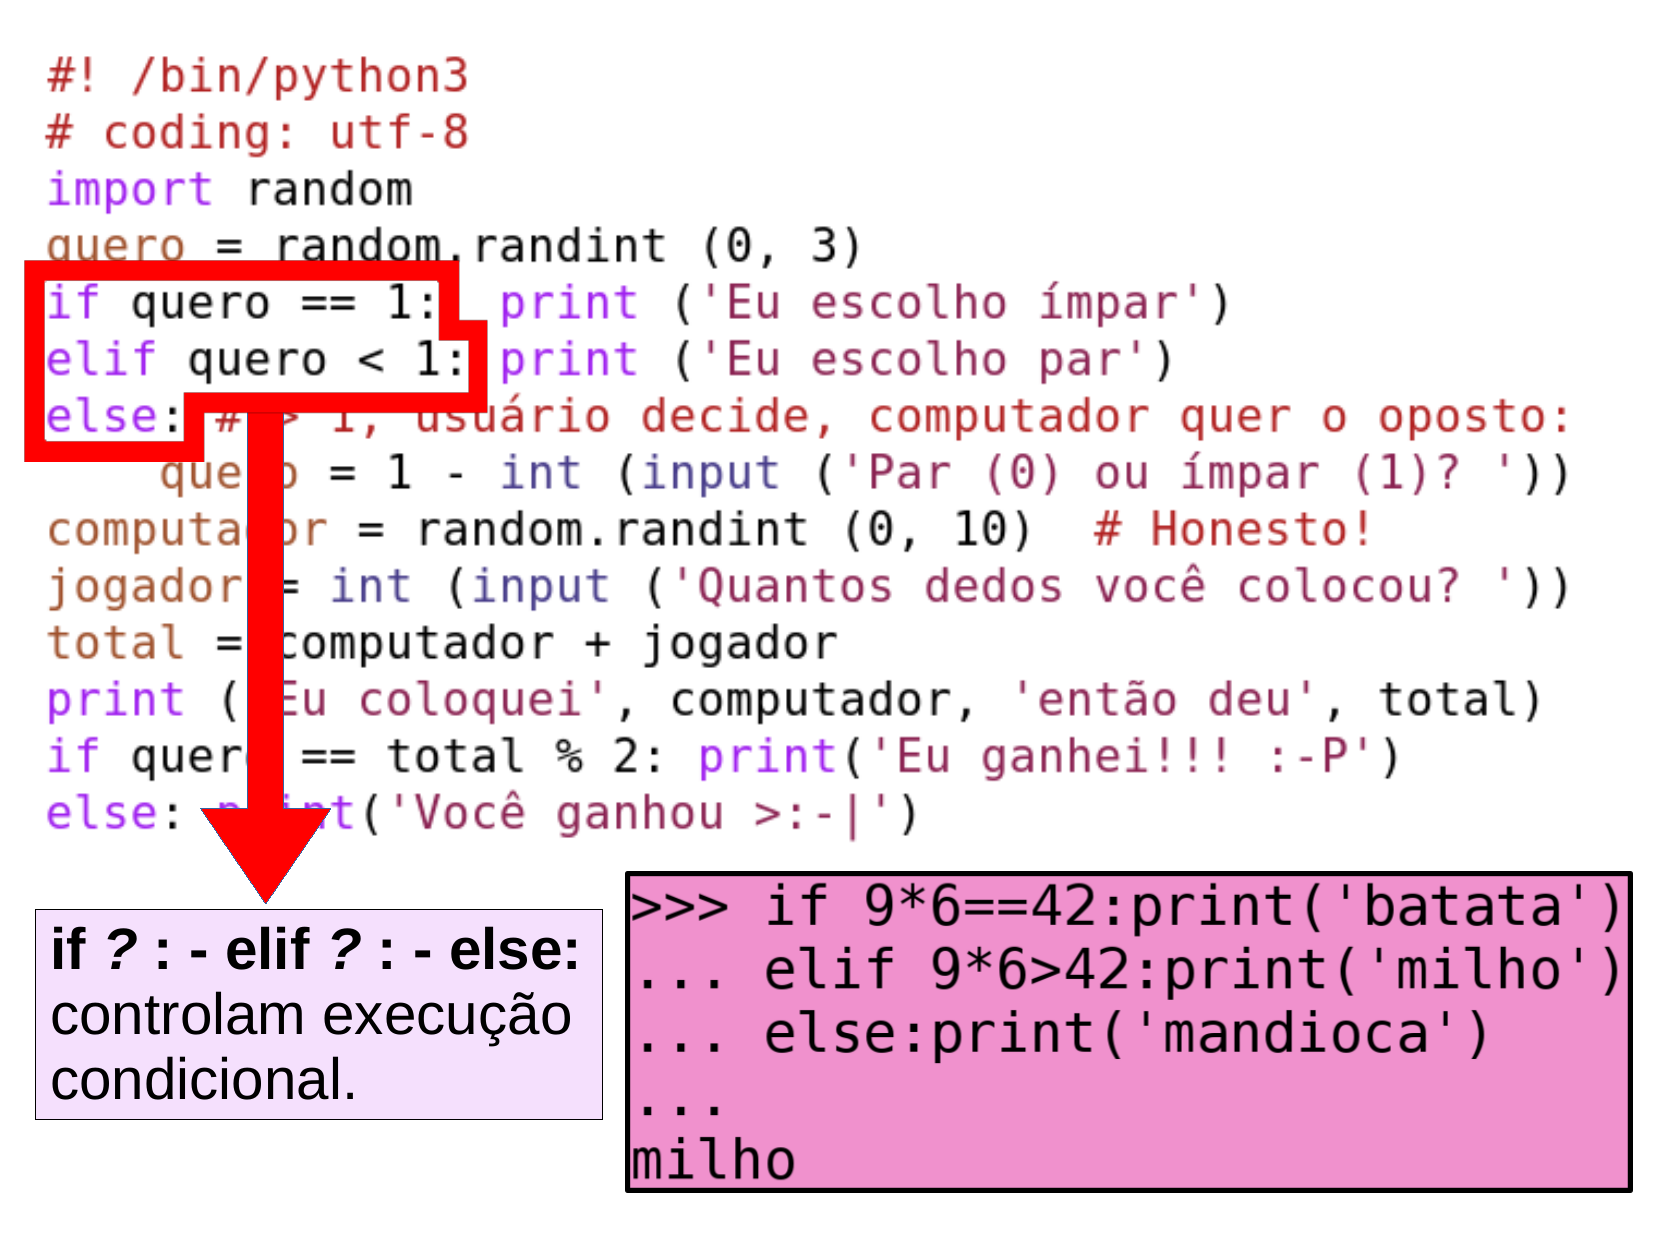

if ? : - elif ? : - else:
controlam execução condicional.